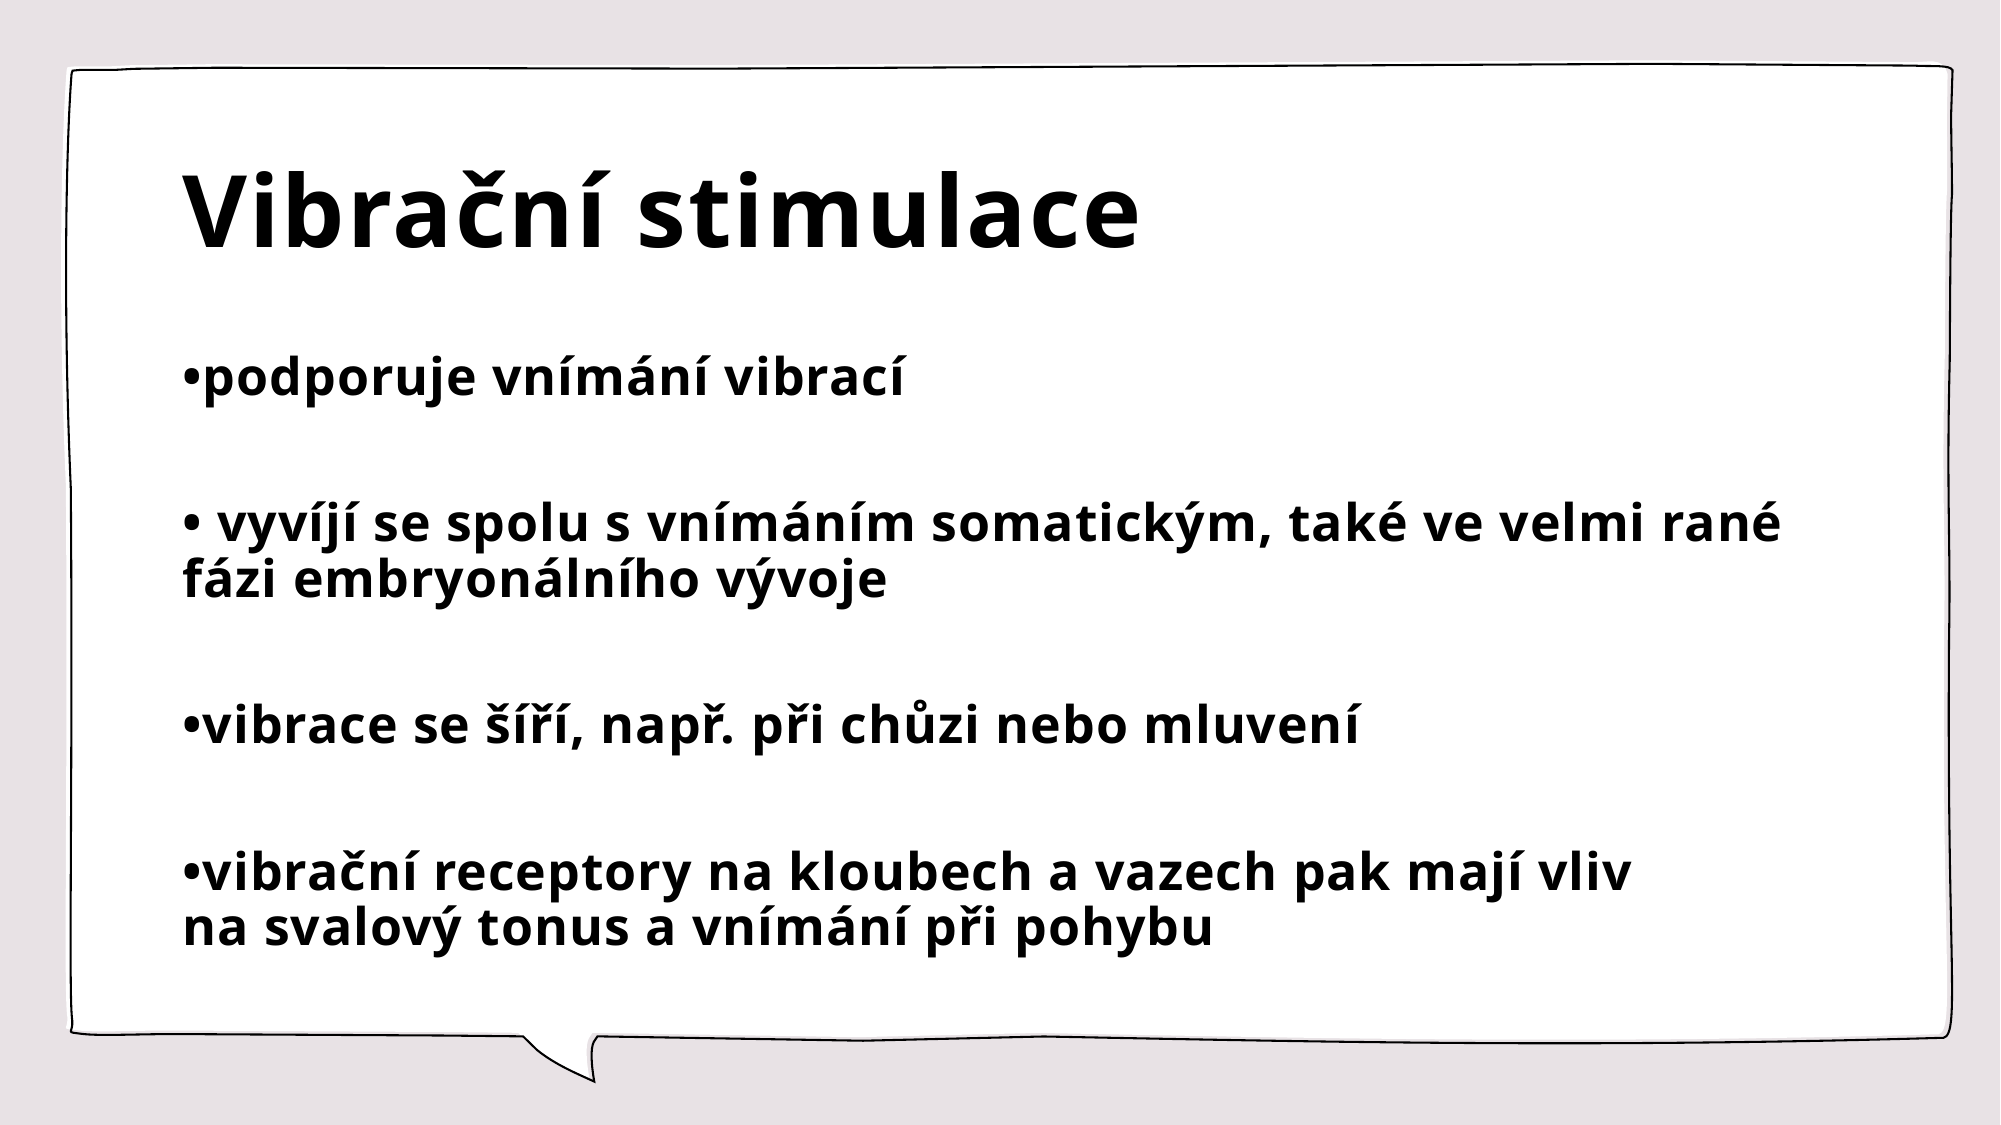

# Vibrační stimulace
•podporuje vnímání vibrací
• vyvíjí se spolu s vnímáním somatickým, také ve velmi rané fázi embryonálního vývoje
•vibrace se šíří, např. při chůzi nebo mluvení
•vibrační receptory na kloubech a vazech pak mají vliv na svalový tonus a vnímání při pohybu